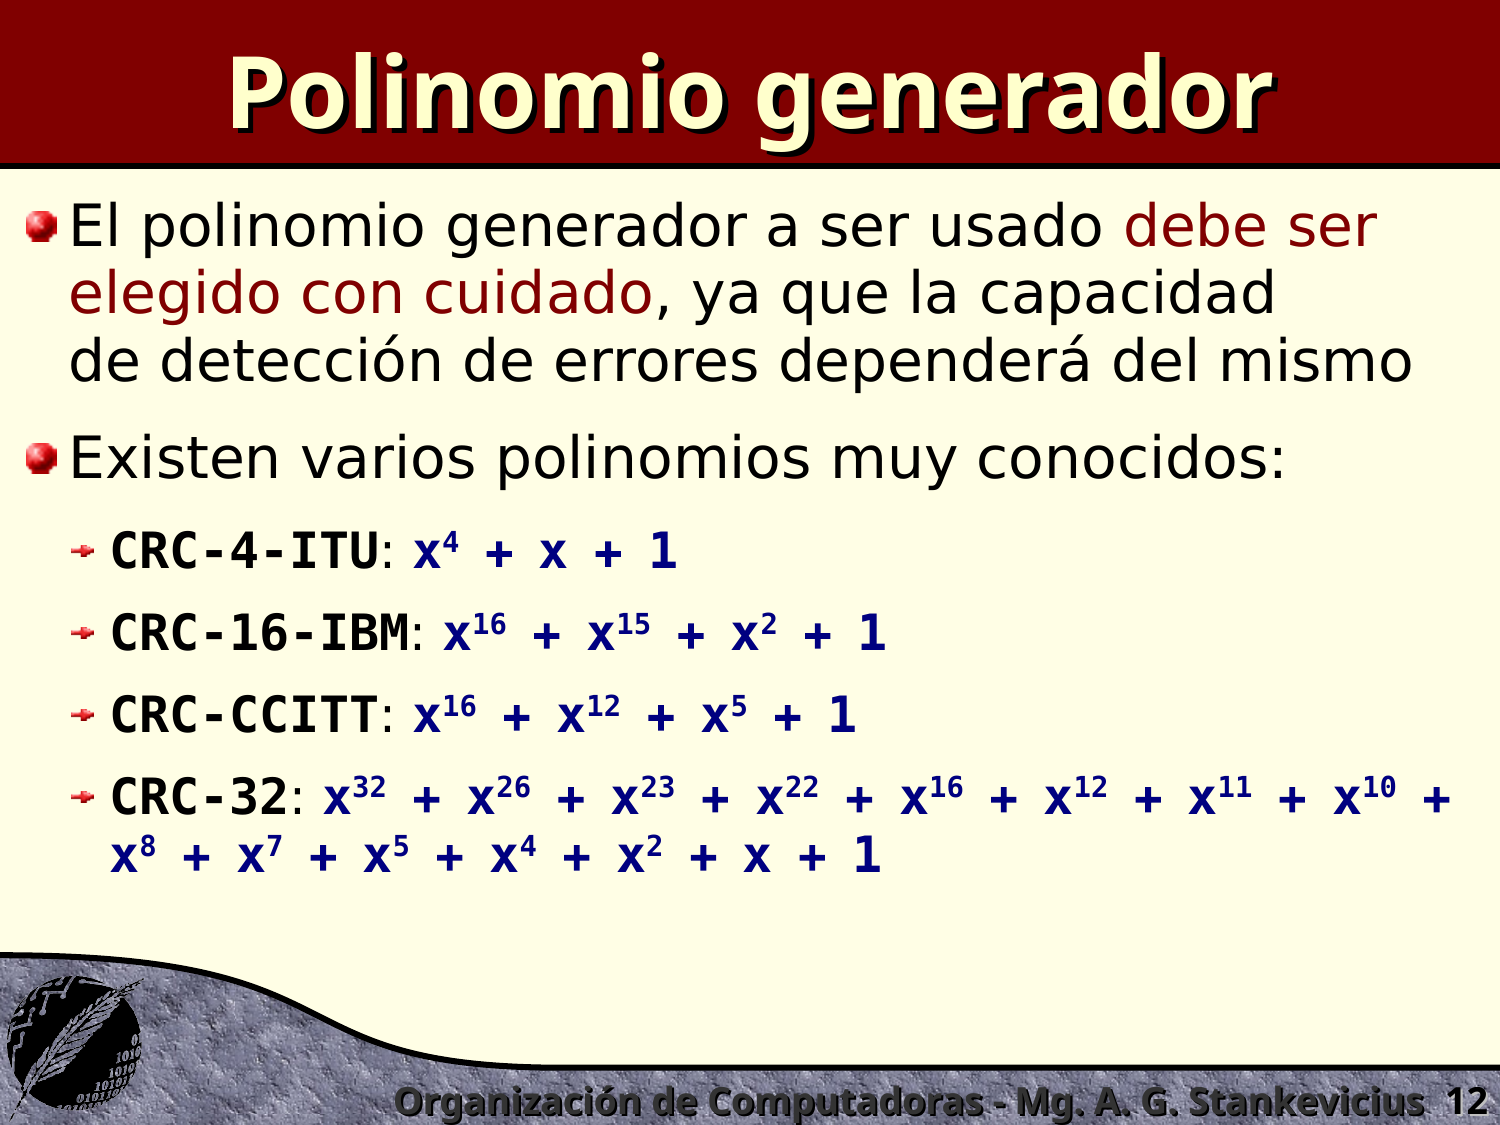

# Polinomio generador
El polinomio generador a ser usado debe ser elegido con cuidado, ya que la capacidad
de detección de errores dependerá del mismo
Existen varios polinomios muy conocidos:
CRC-4-ITU: x4 + x + 1
CRC-16-IBM: x16 + x15 + x2 + 1
CRC-CCITT: x16 + x12 + x5 + 1
CRC-32: x32 + x26 + x23 + x22 + x16 + x12 + x11 + x10 + x8 + x7 + x5 + x4 + x2 + x + 1
12